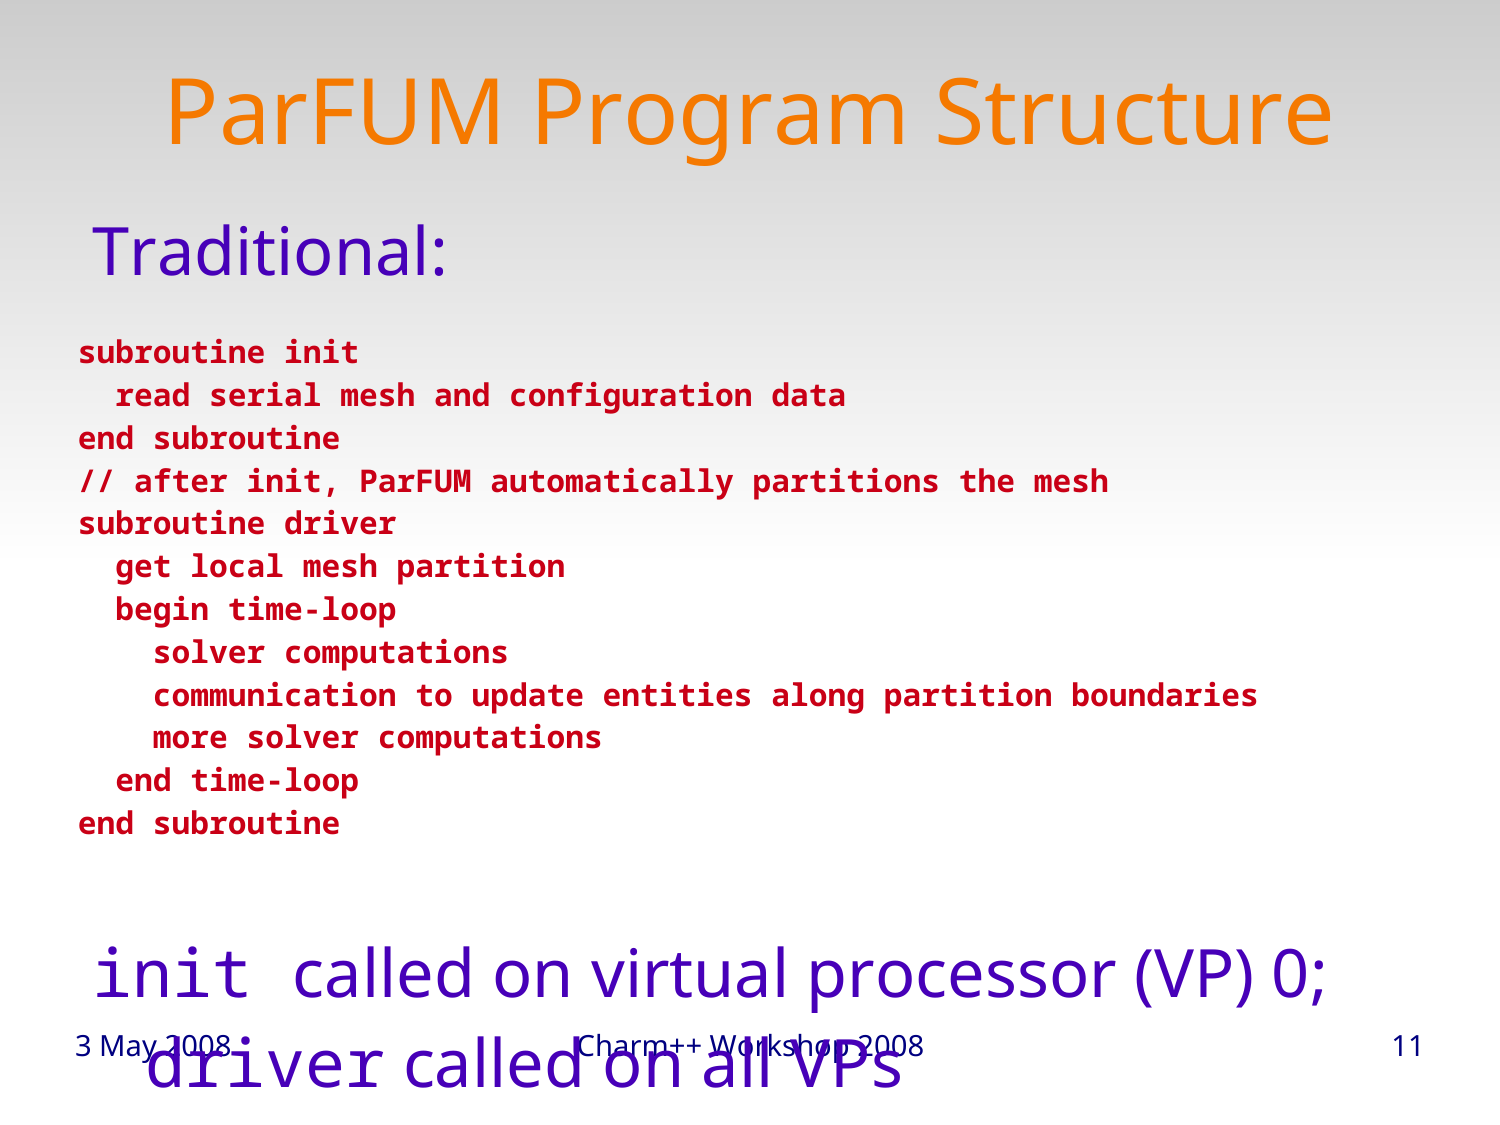

# ParFUM Program Structure
Traditional:
init called on virtual processor (VP) 0; driver called on all VPs
subroutine init
 read serial mesh and configuration data
end subroutine
// after init, ParFUM automatically partitions the mesh
subroutine driver
 get local mesh partition
 begin time-loop
 solver computations
 communication to update entities along partition boundaries
 more solver computations
 end time-loop
end subroutine
3 May 2008
Charm++ Workshop 2008
11